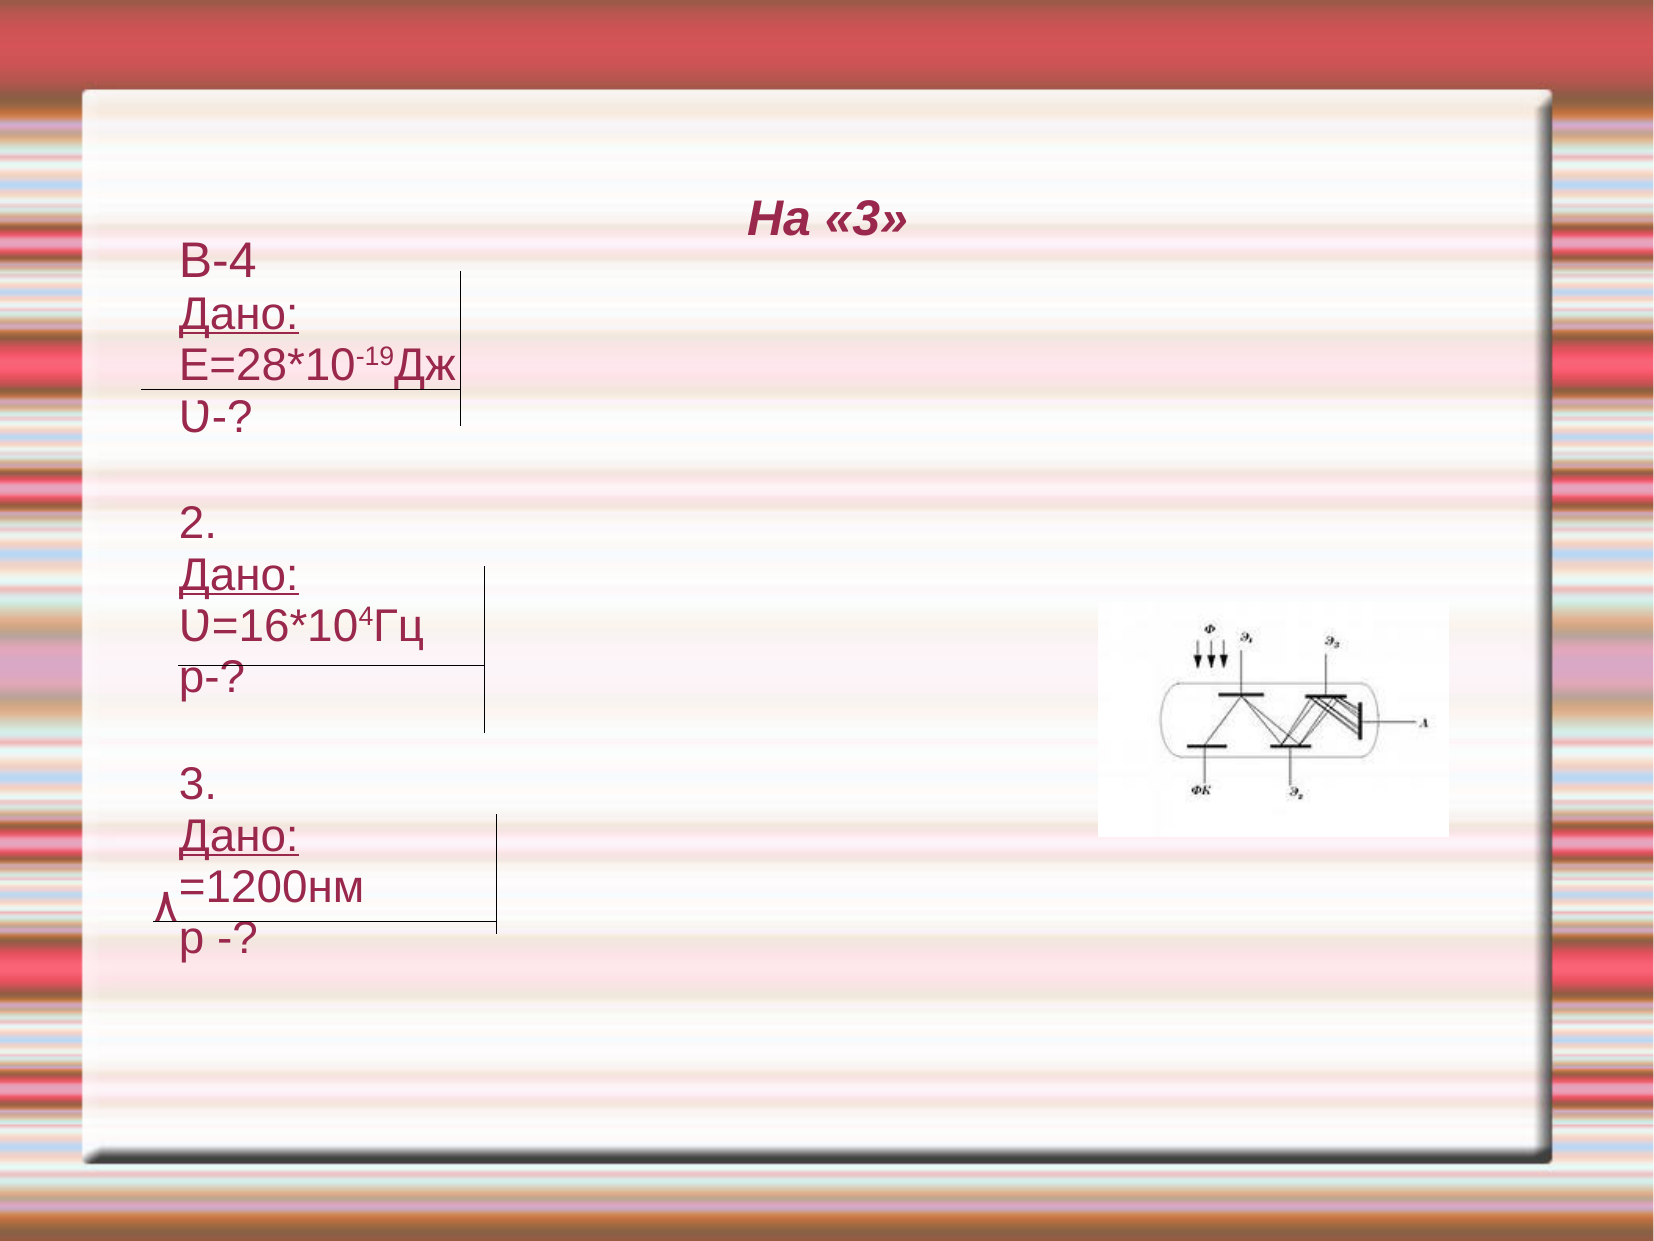

# На «3»
В-4
Дано:
Е=28*10-19Дж
Ʋ-?
2.
Дано:
Ʋ=16*104Гц
р-?
3.
Дано:
=1200нм
р -?
٨